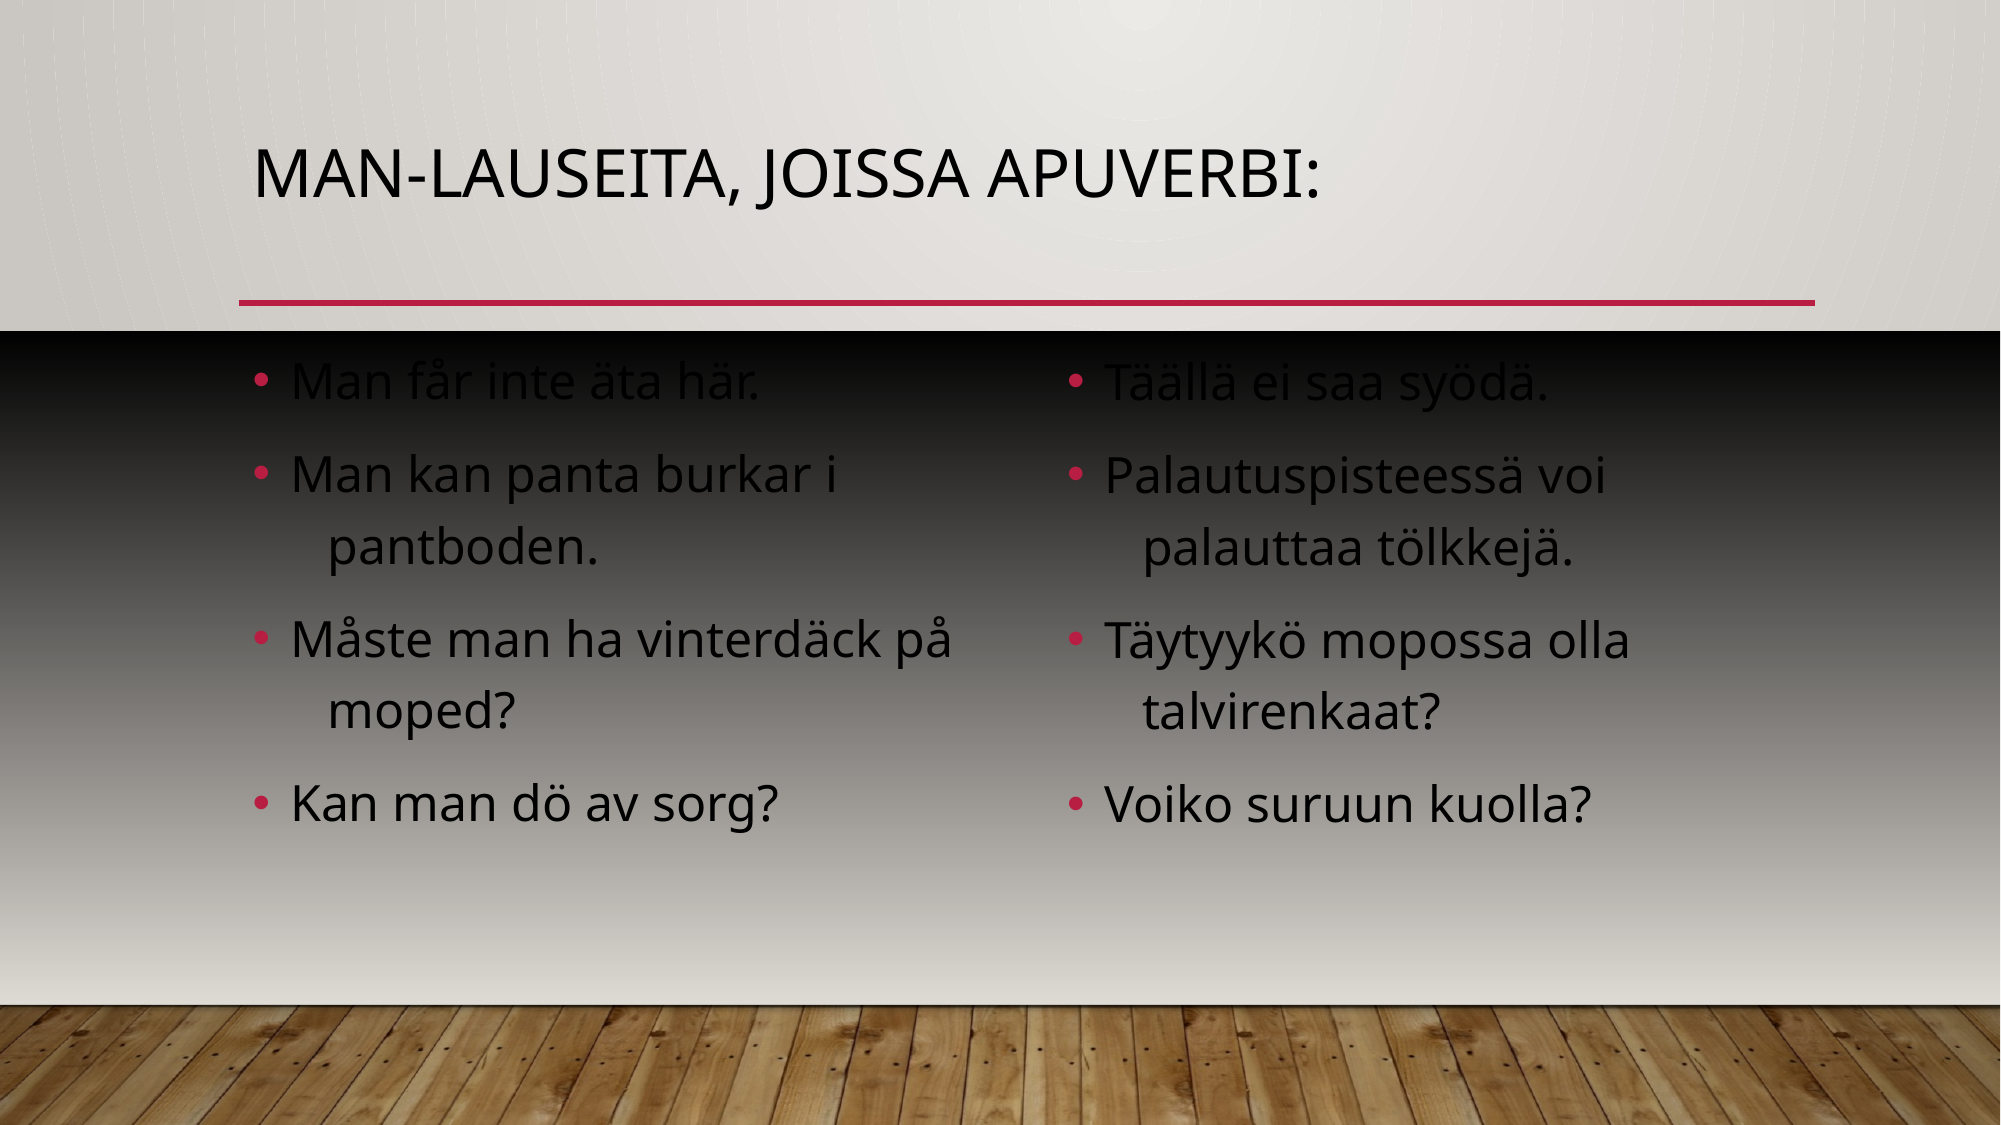

# Man-lauseita, joissa apuverbi:
Man får inte äta här.
Man kan panta burkar i pantboden.
Måste man ha vinterdäck på moped?
Kan man dö av sorg?
Täällä ei saa syödä.
Palautuspisteessä voi palauttaa tölkkejä.
Täytyykö mopossa olla talvirenkaat?
Voiko suruun kuolla?